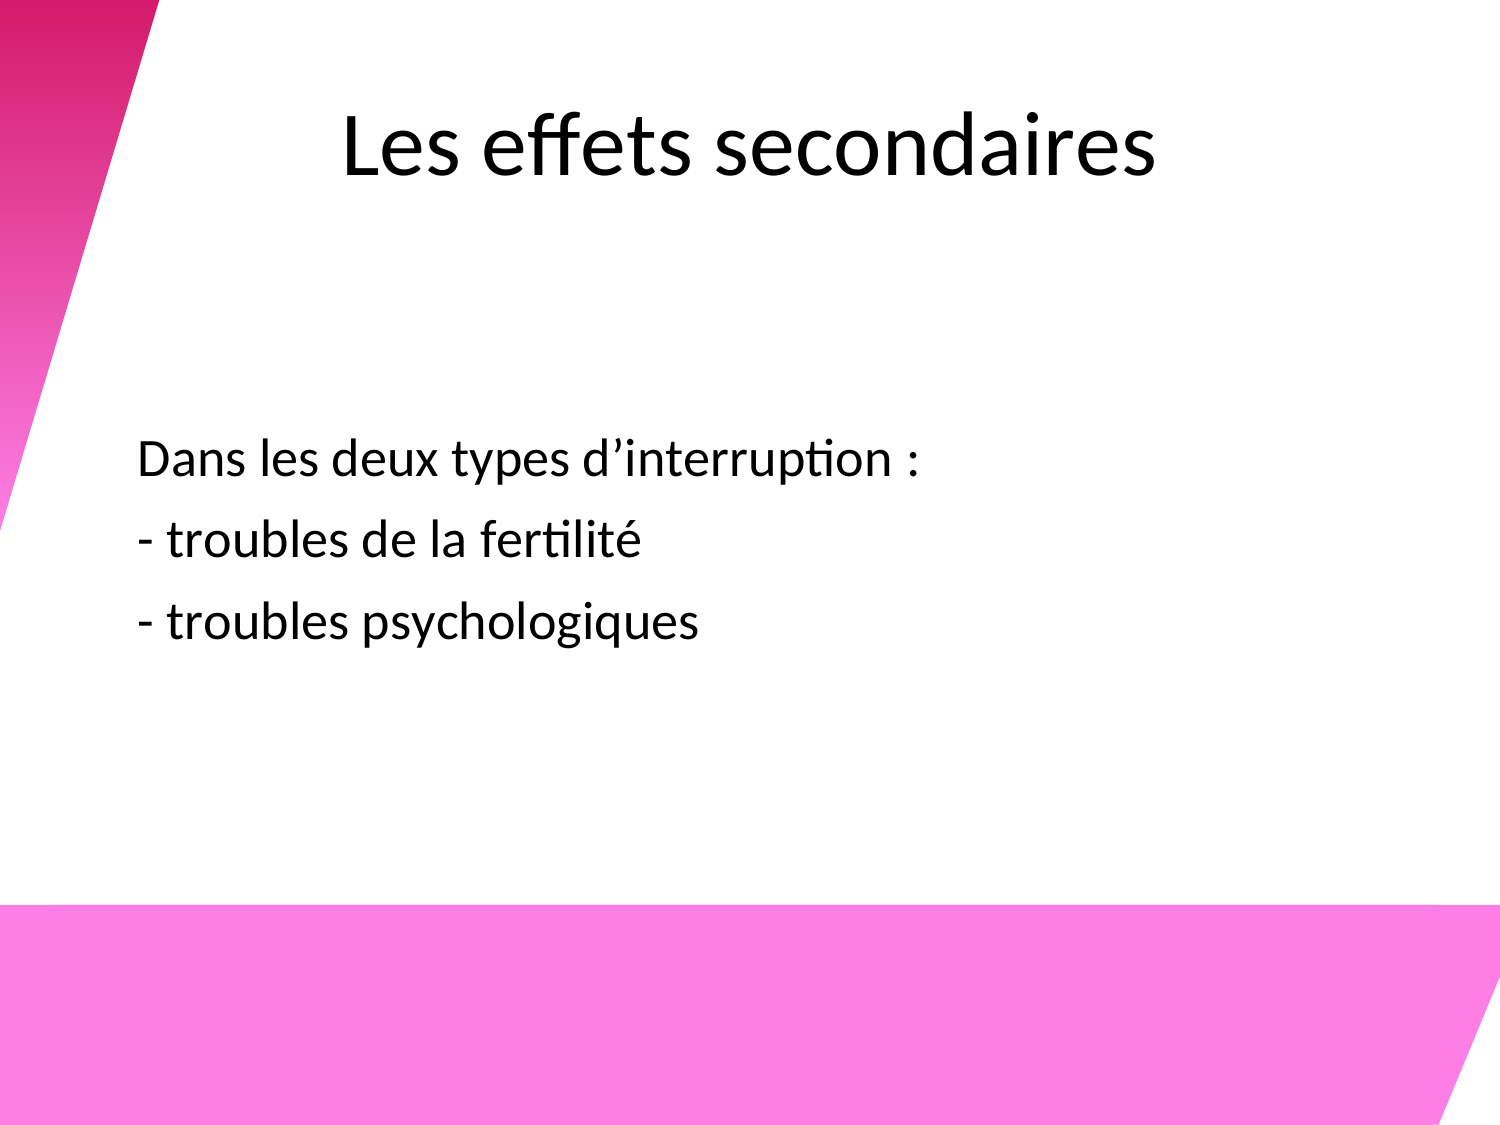

# Les effets secondaires
Dans les deux types d’interruption :
- troubles de la fertilité
- troubles psychologiques